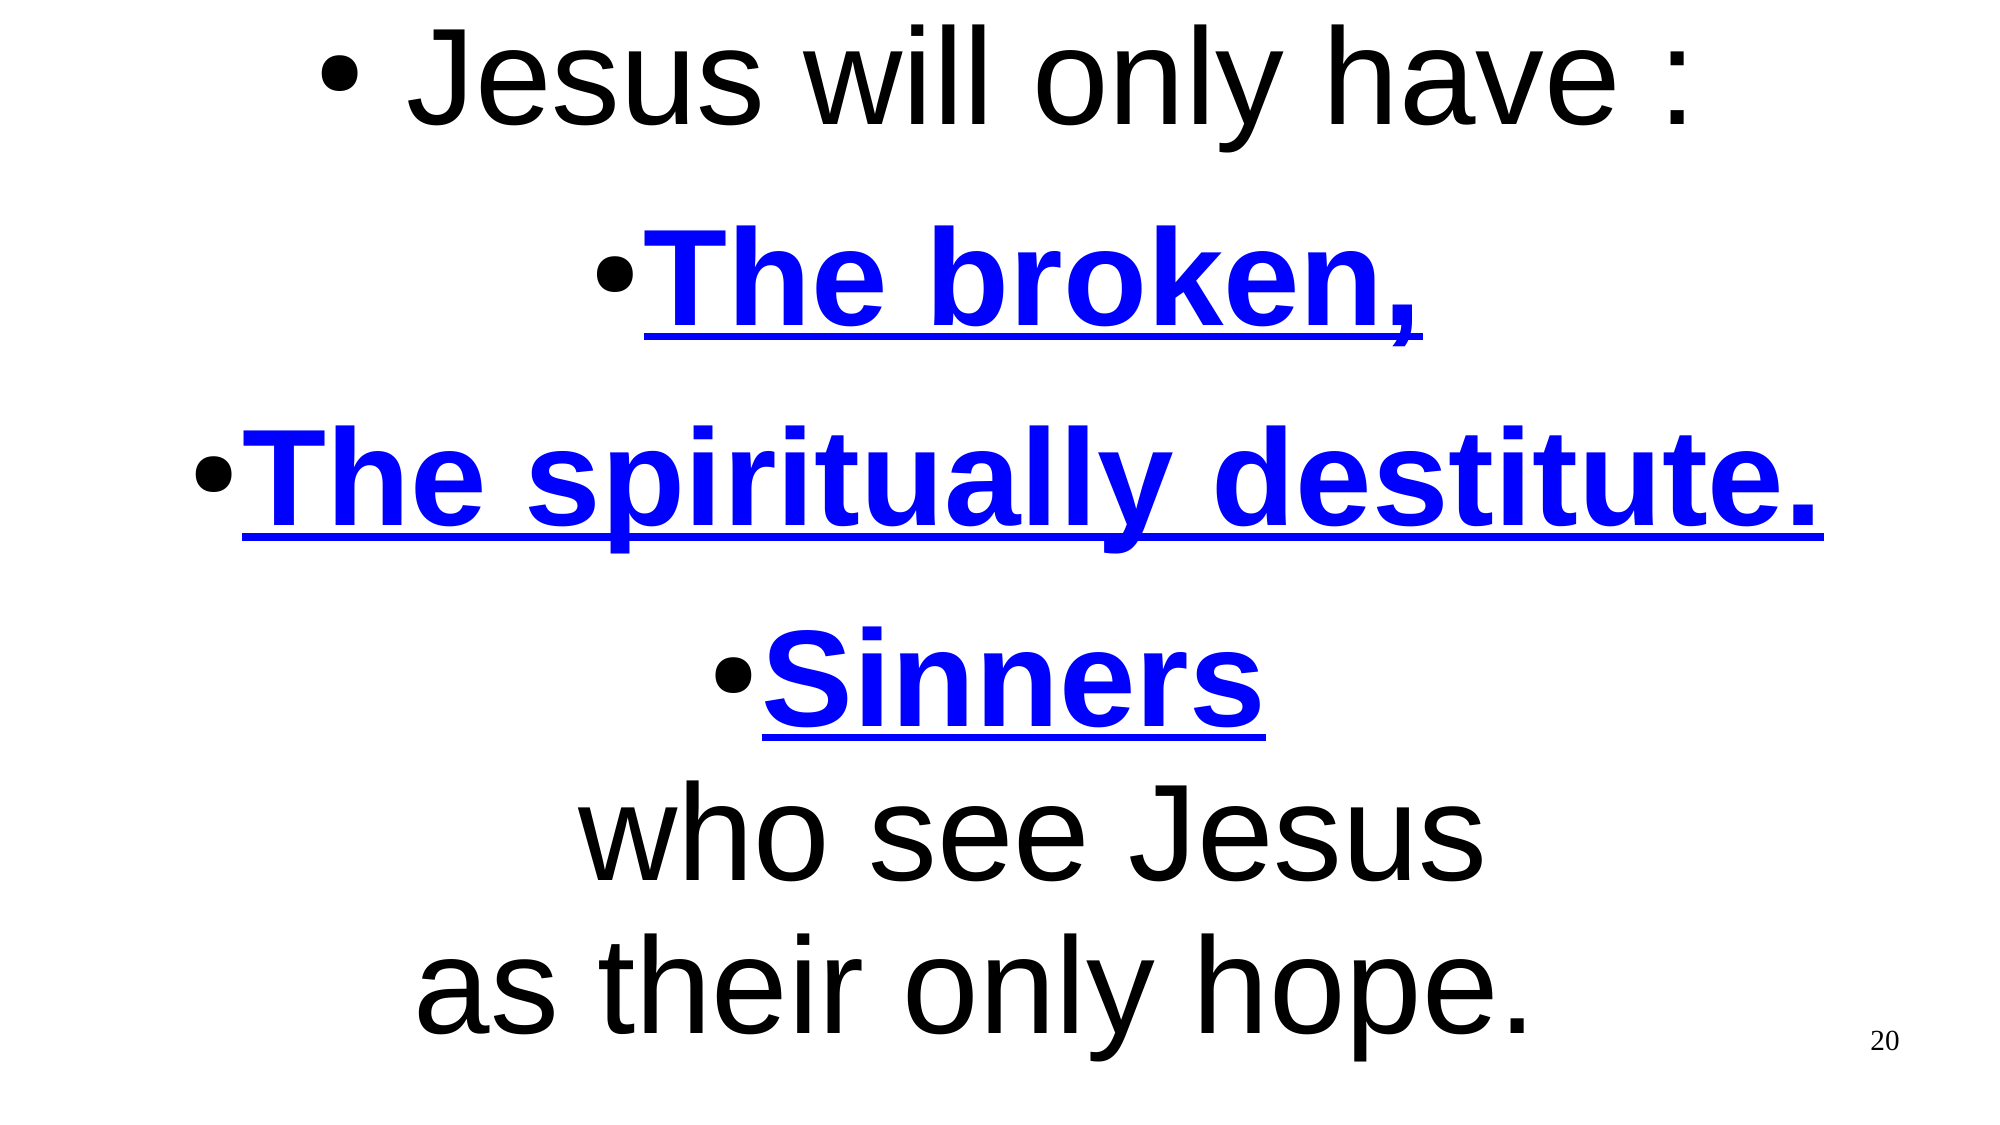

# Jesus will only have :
The broken,
The spiritually destitute.
Sinners
who see Jesus
as their only hope.
20